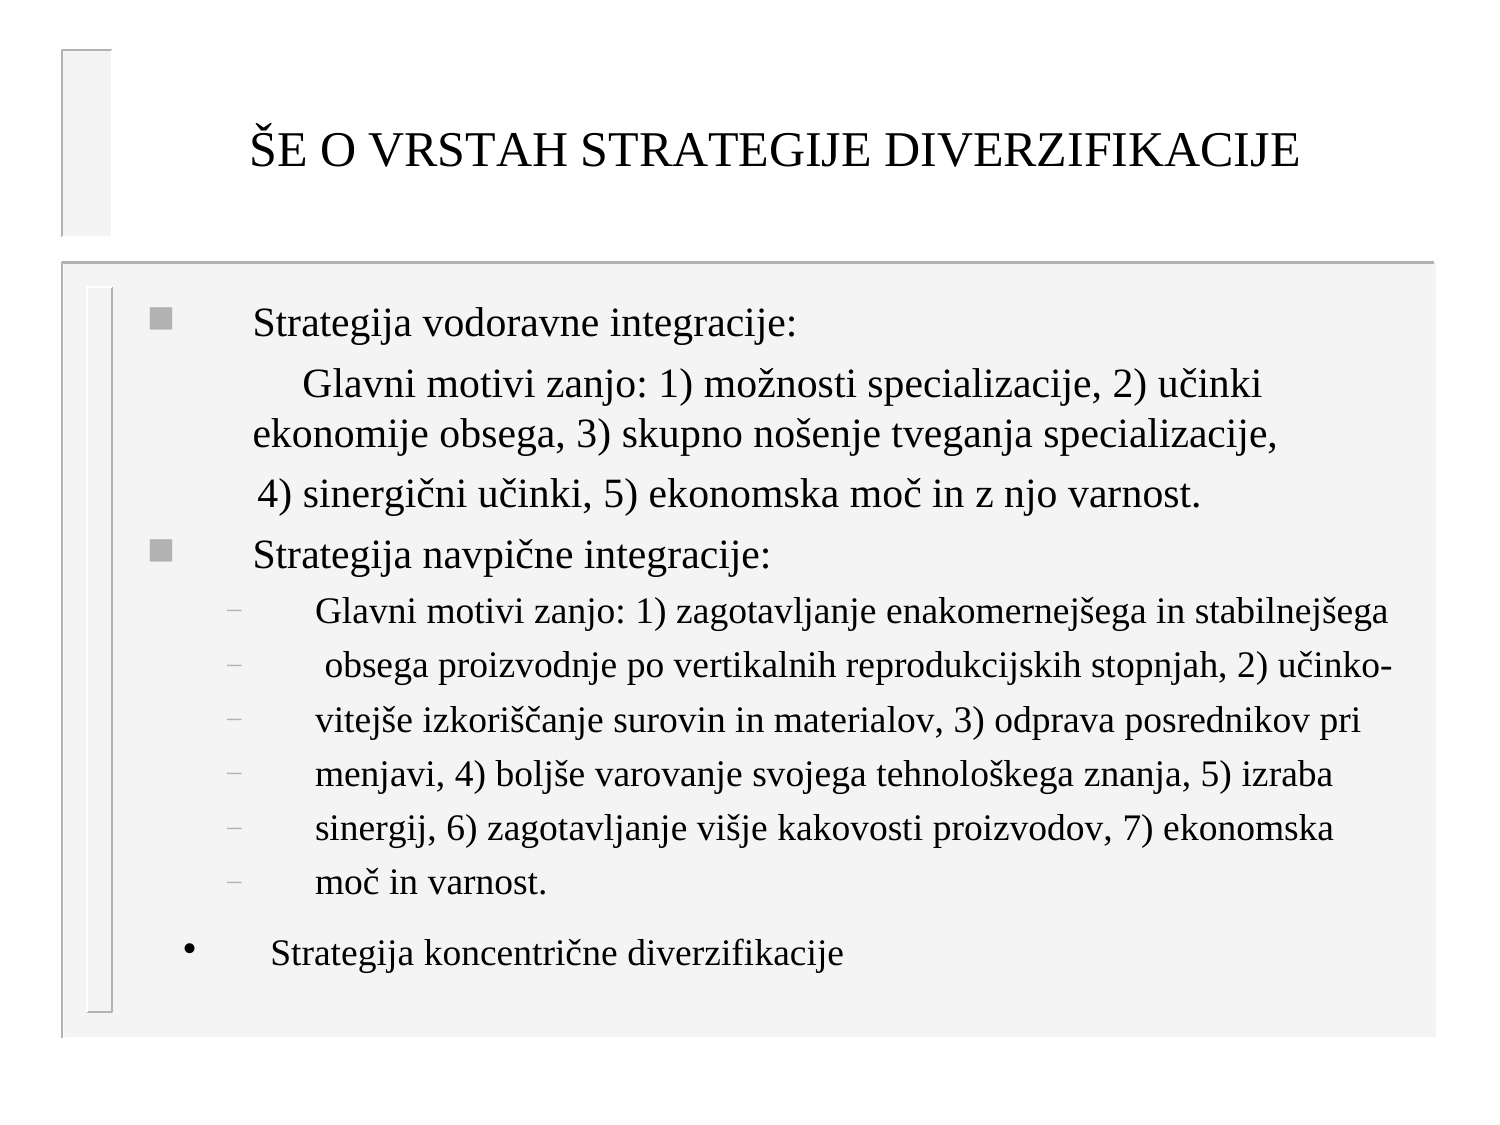

# ŠE O VRSTAH STRATEGIJE DIVERZIFIKACIJE
Strategija vodoravne integracije:
		Glavni motivi zanjo: 1) možnosti specializacije, 2) učinki ekonomije obsega, 3) skupno nošenje tveganja specializacije,
 4) sinergični učinki, 5) ekonomska moč in z njo varnost.
Strategija navpične integracije:
Glavni motivi zanjo: 1) zagotavljanje enakomernejšega in stabilnejšega
 obsega proizvodnje po vertikalnih reprodukcijskih stopnjah, 2) učinko-
vitejše izkoriščanje surovin in materialov, 3) odprava posrednikov pri
menjavi, 4) boljše varovanje svojega tehnološkega znanja, 5) izraba
sinergij, 6) zagotavljanje višje kakovosti proizvodov, 7) ekonomska
moč in varnost.
 Strategija koncentrične diverzifikacije